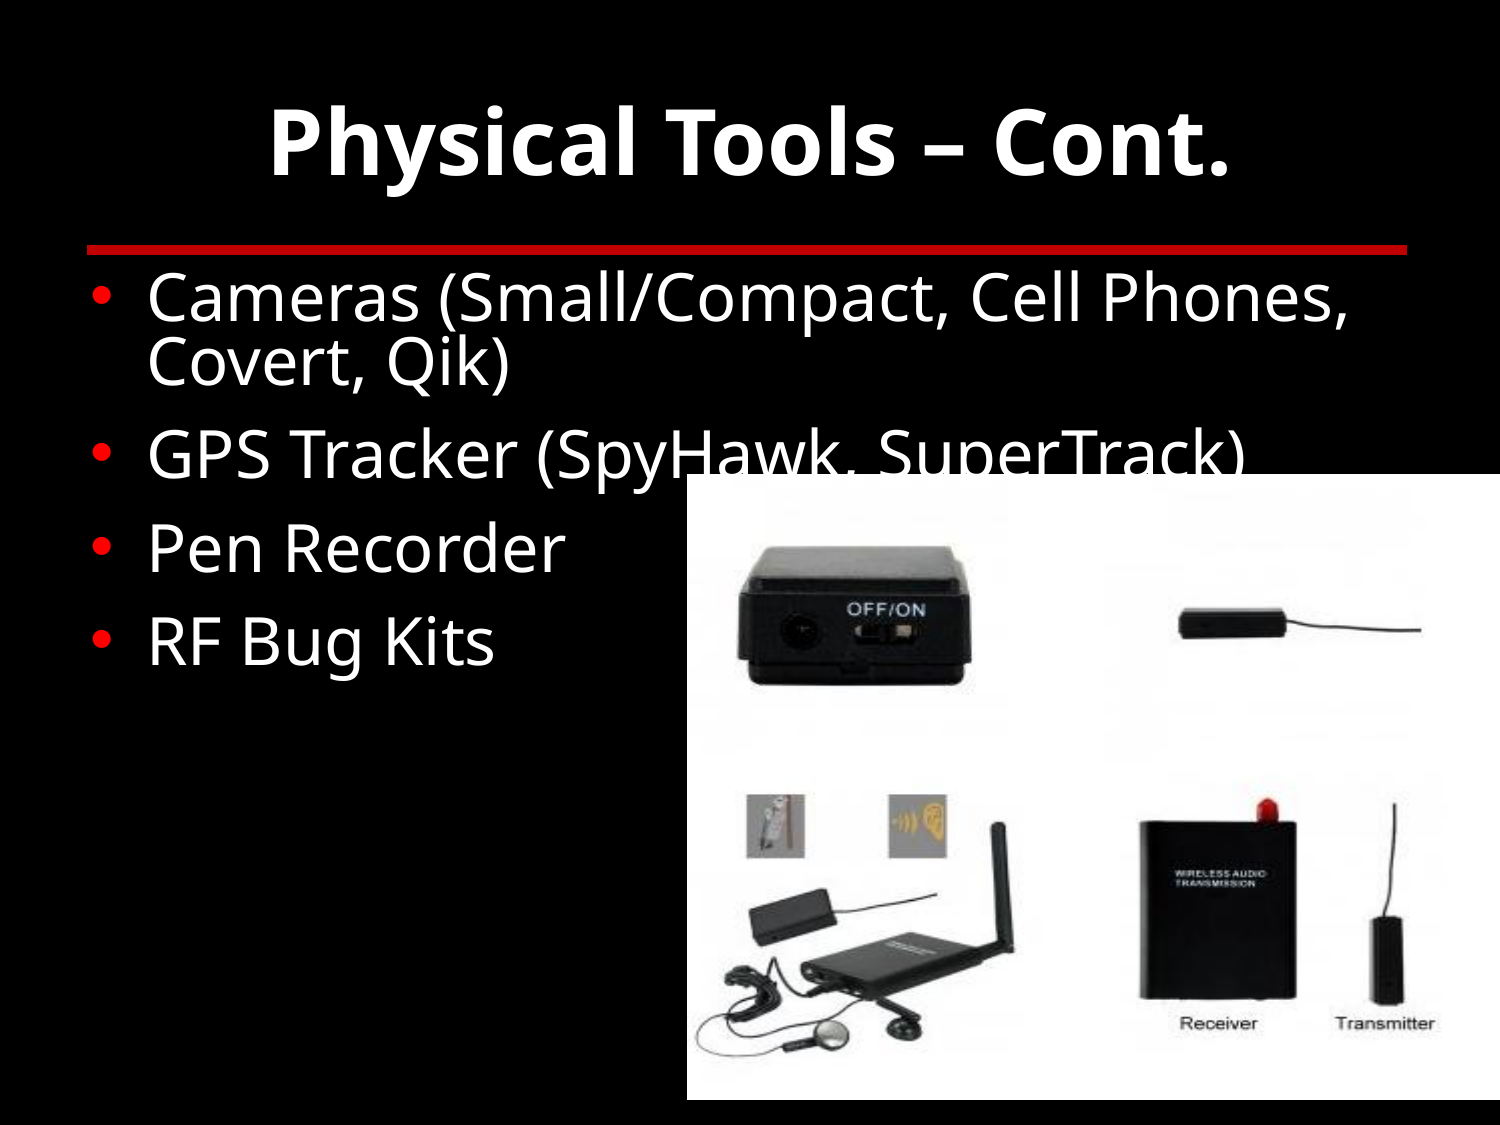

# Physical Tools – Cont.
Cameras (Small/Compact, Cell Phones, Covert, Qik)
GPS Tracker (SpyHawk, SuperTrack)
Pen Recorder
RF Bug Kits